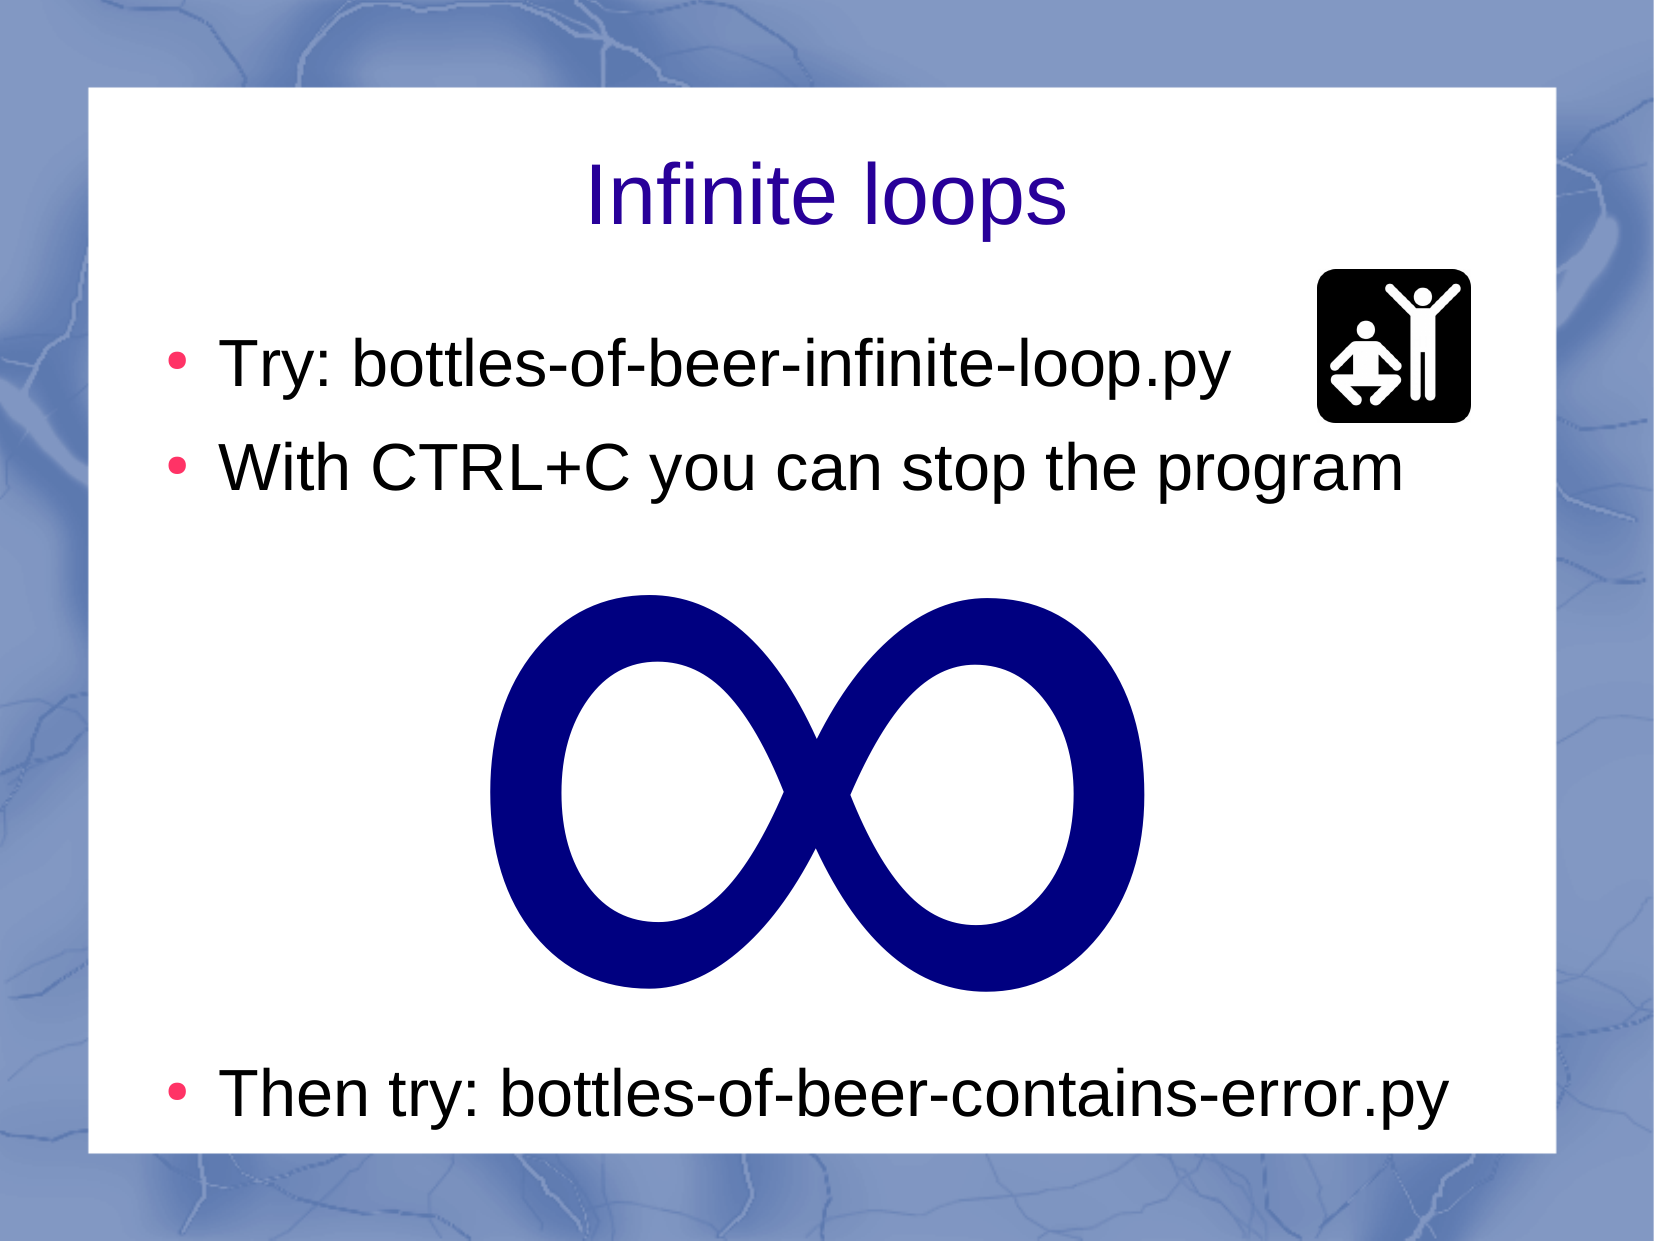

# Infinite loops
∞
Try: bottles-of-beer-infinite-loop.py
With CTRL+C you can stop the program
Then try: bottles-of-beer-contains-error.py